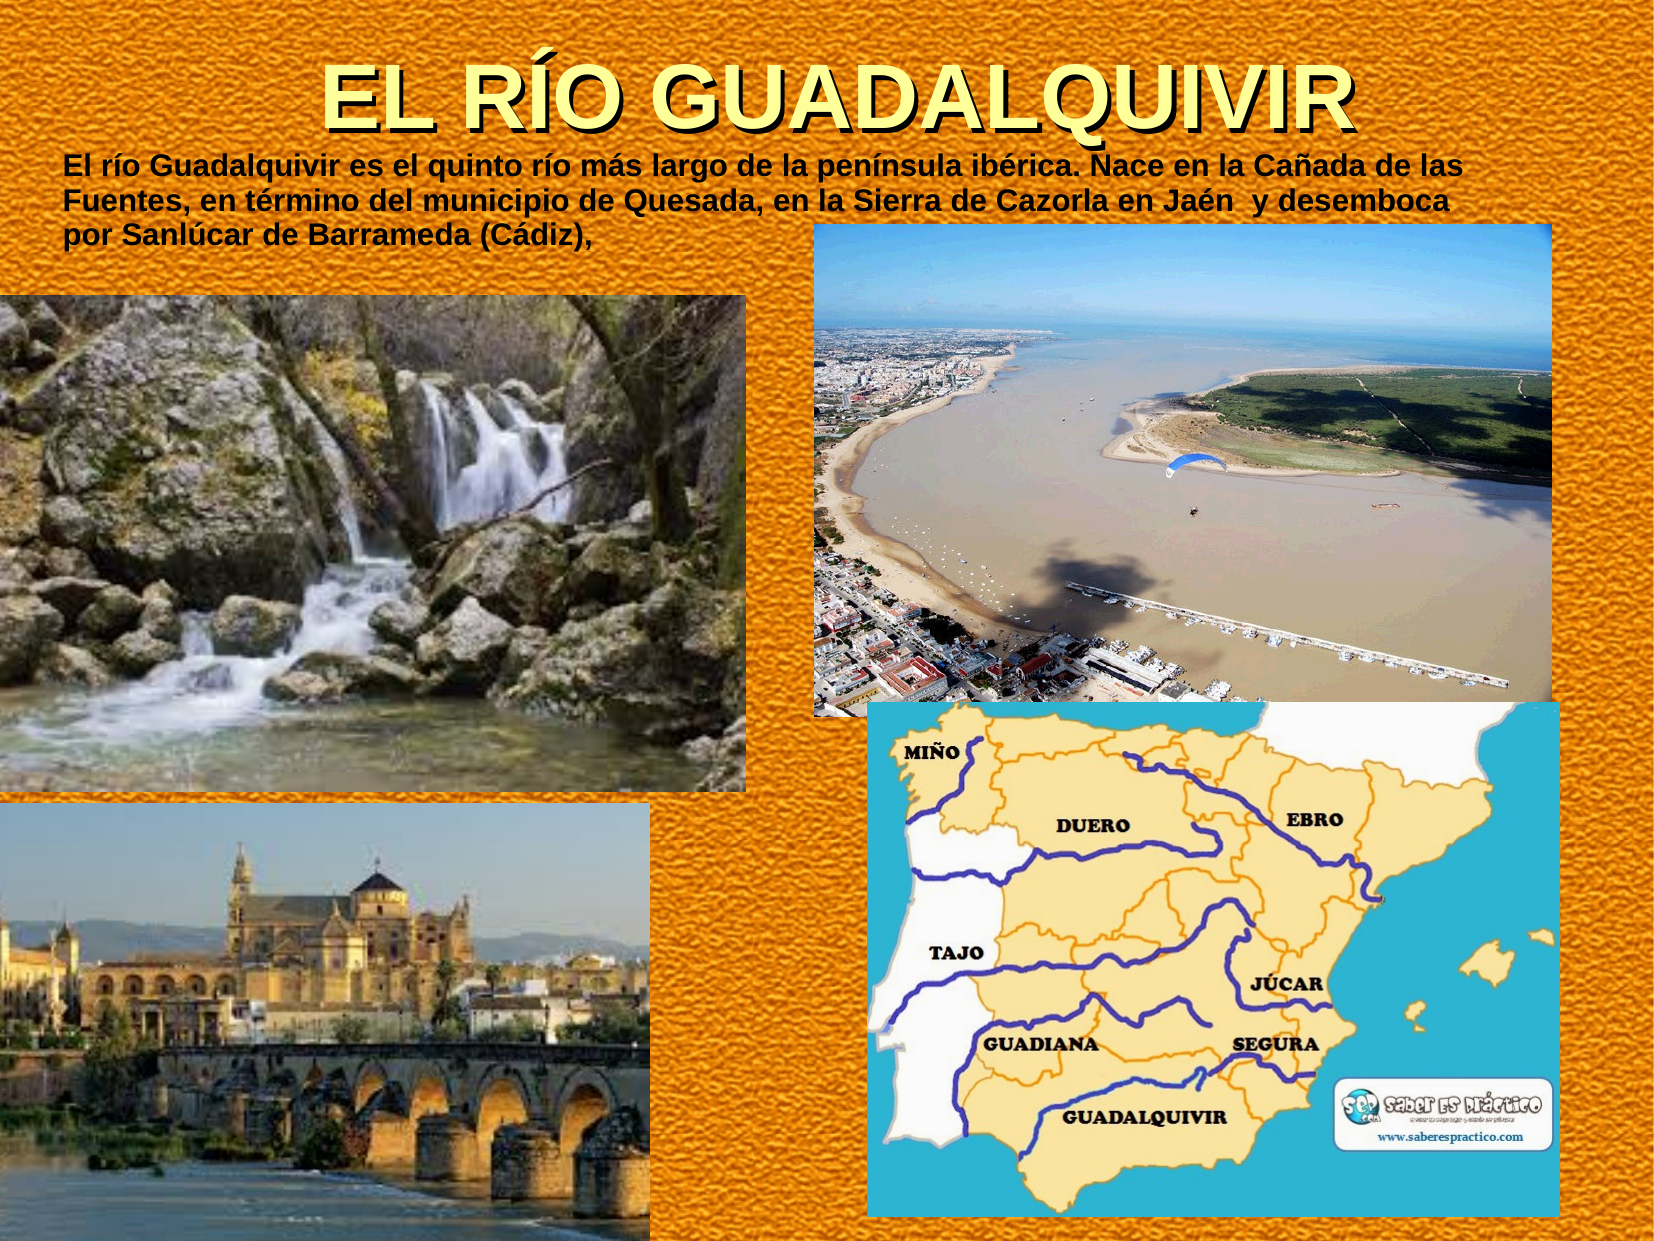

# EL RÍO GUADALQUIVIR
El río Guadalquivir es el quinto río más largo de la península ibérica. Nace en la Cañada de las Fuentes, en término del municipio de Quesada, en la Sierra de Cazorla en Jaén y desemboca por Sanlúcar de Barrameda (Cádiz),